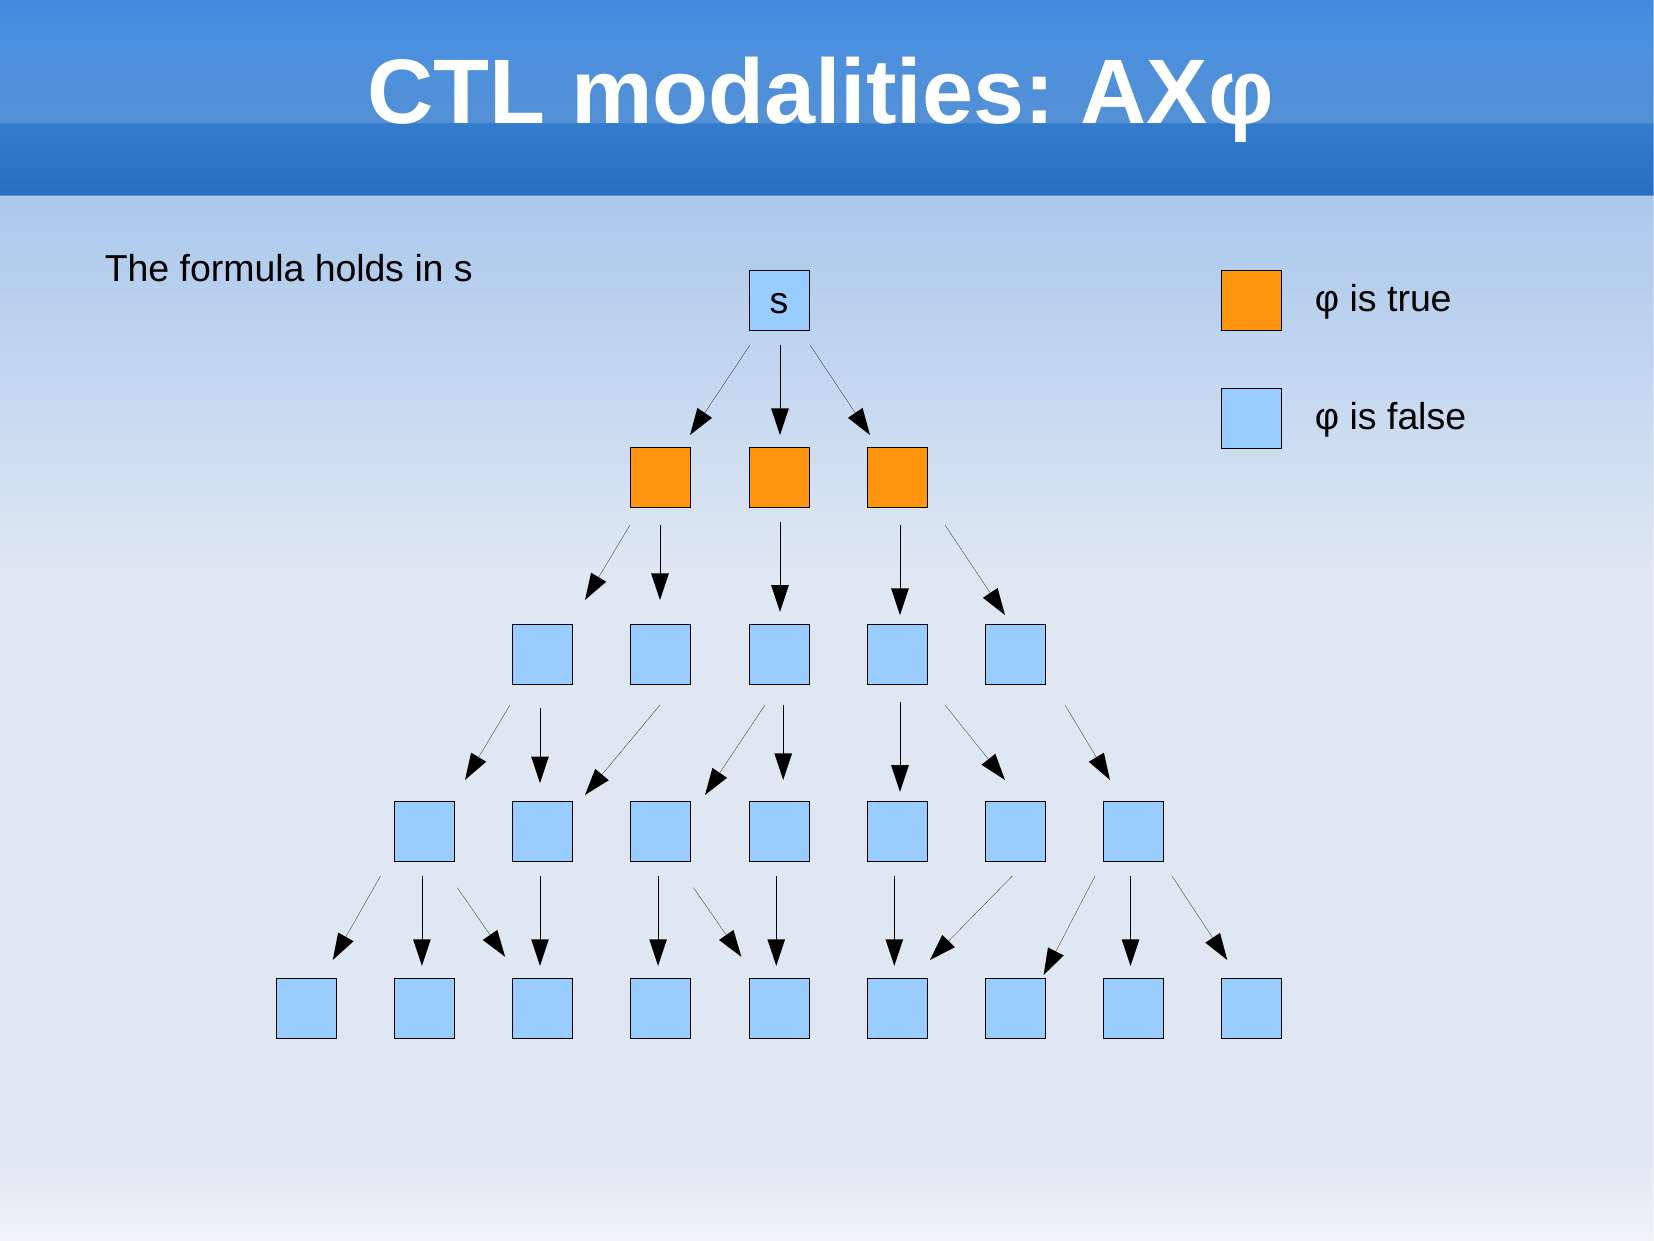

# CTL modalities: AXφ
The formula holds in s
s
φ is true
φ is false